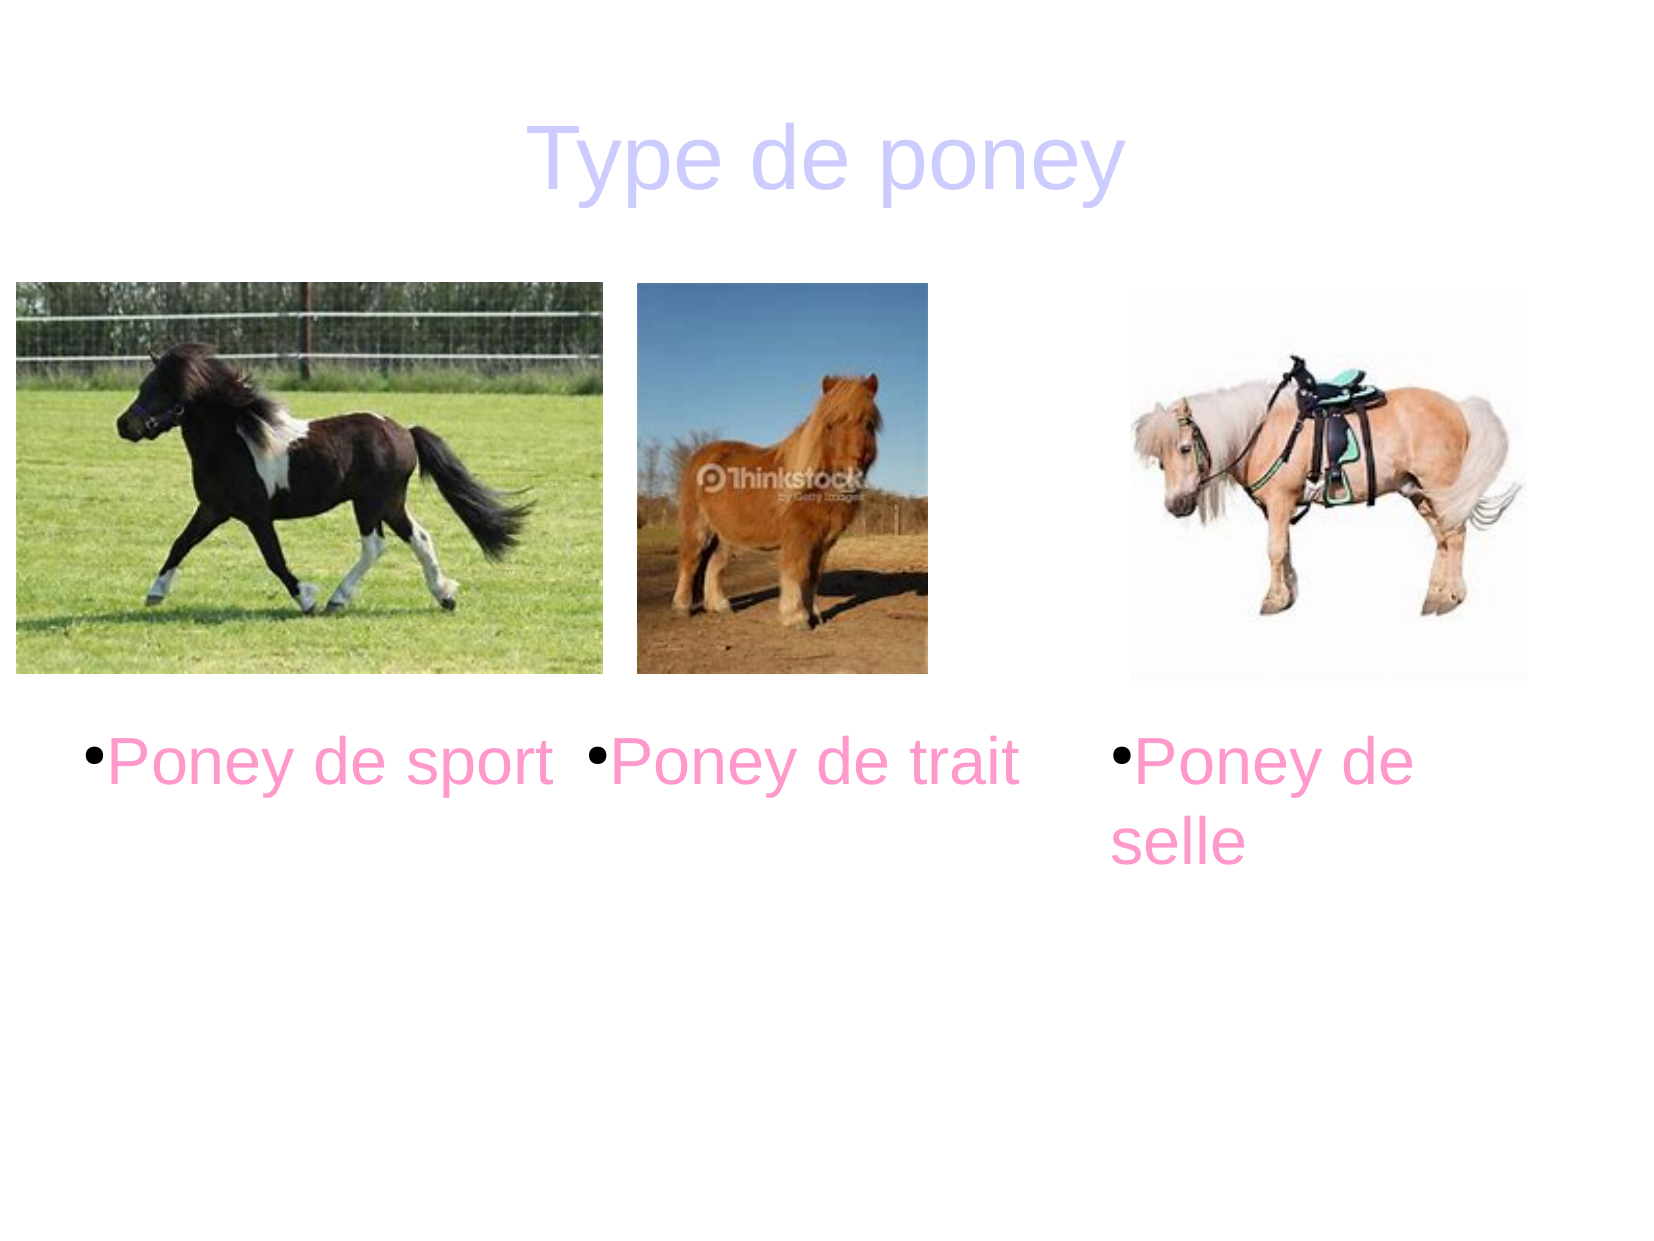

# Type de poney
Poney de sport
Poney de trait
Poney de selle